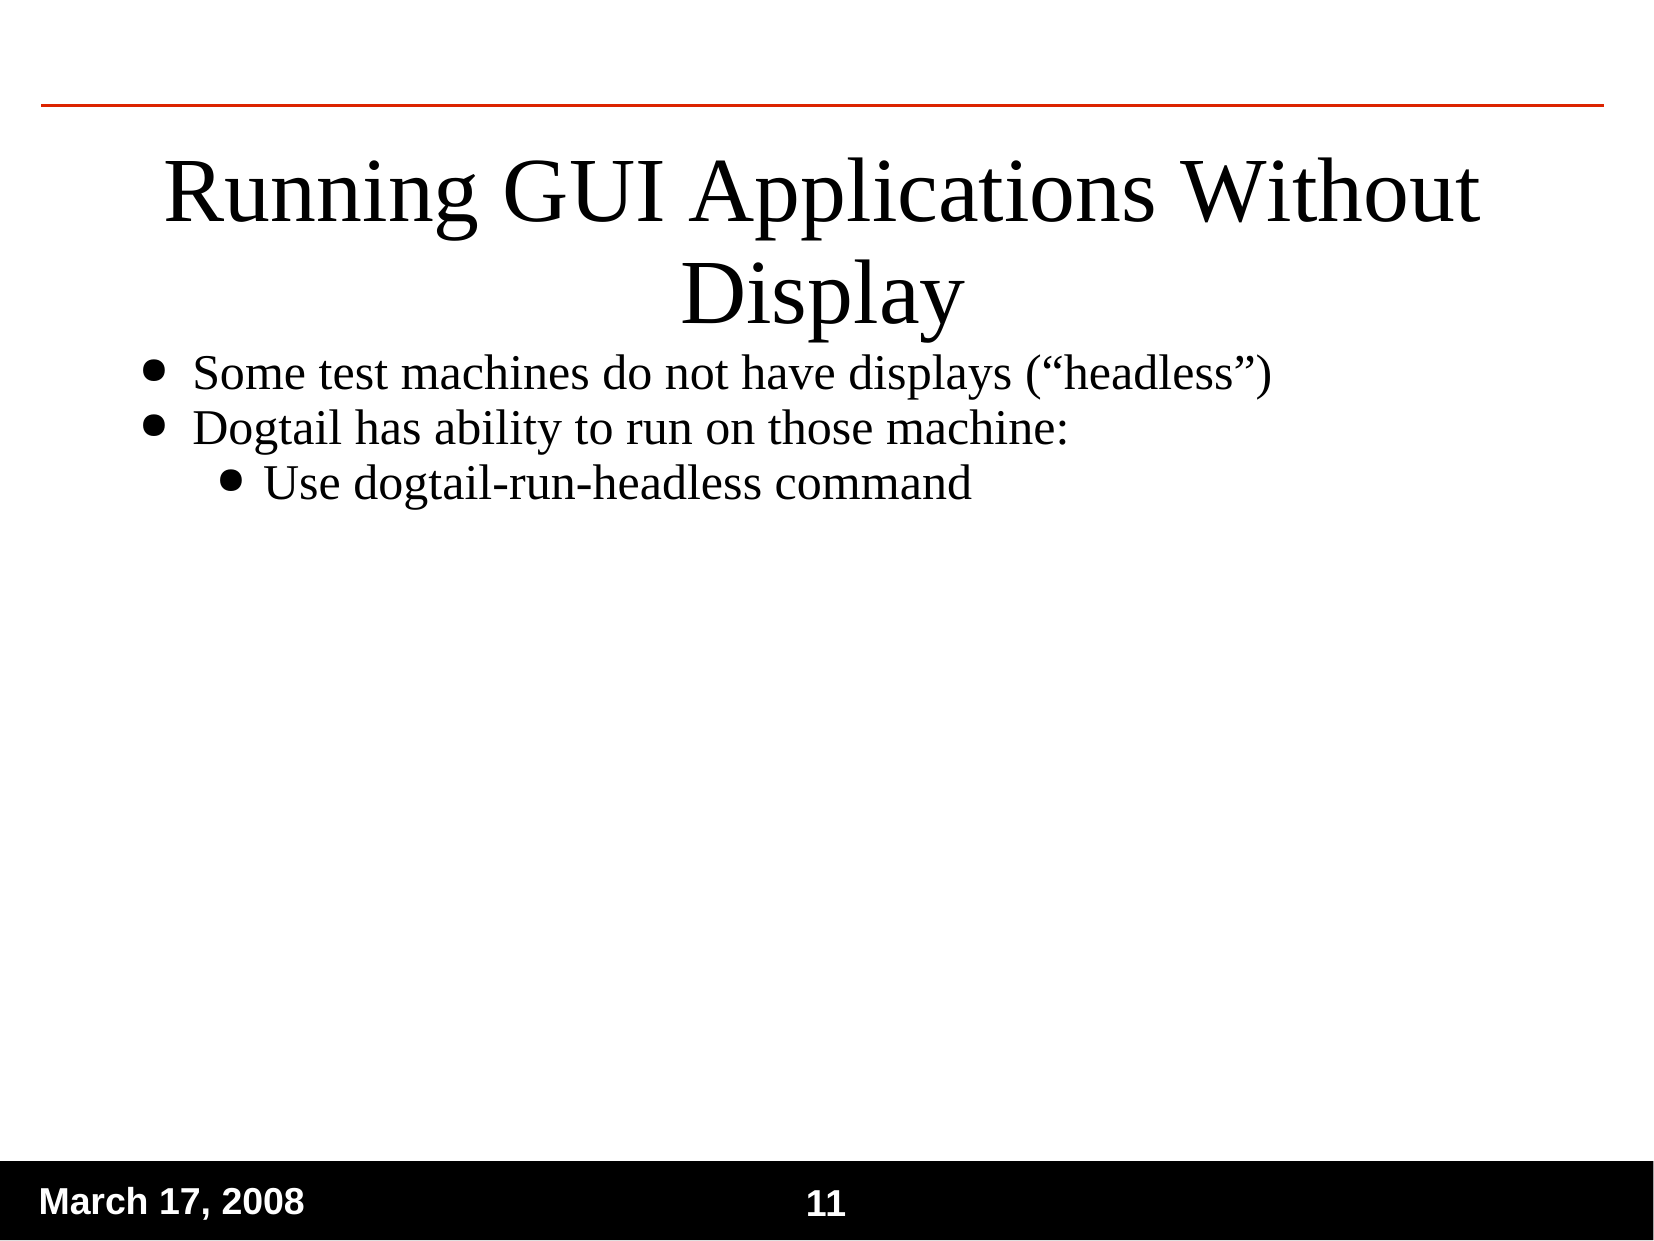

# Running GUI Applications Without Display
Some test machines do not have displays (“headless”)
Dogtail has ability to run on those machine:
Use dogtail-run-headless command